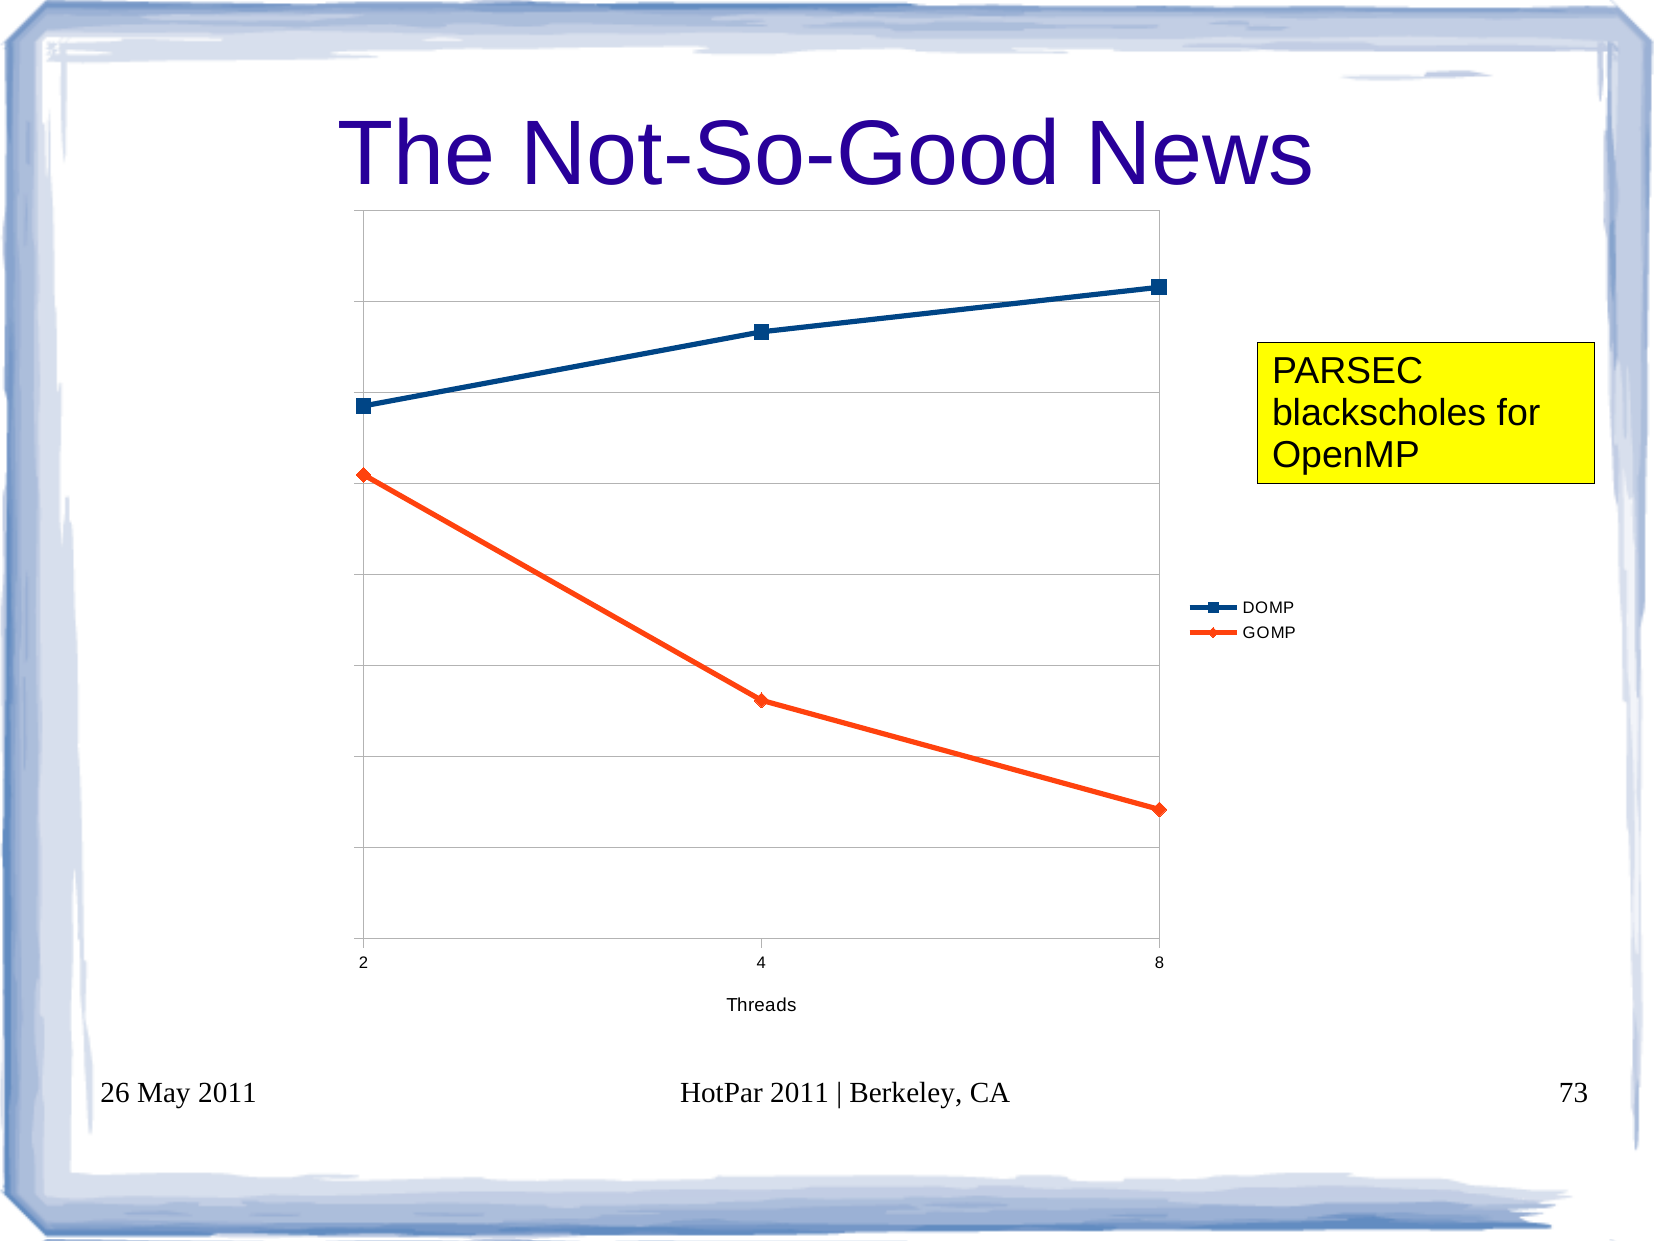

# The Not-So-Good News
### Chart
| Category | DOMP | GOMP |
|---|---|---|
| 2 | 1.17 | 1.019 |
| 4 | 1.333 | 0.523 |
| 8 | 1.431 | 0.283 |PARSEC blackscholes for OpenMP
26 May 2011
HotPar 2011 | Berkeley, CA
73